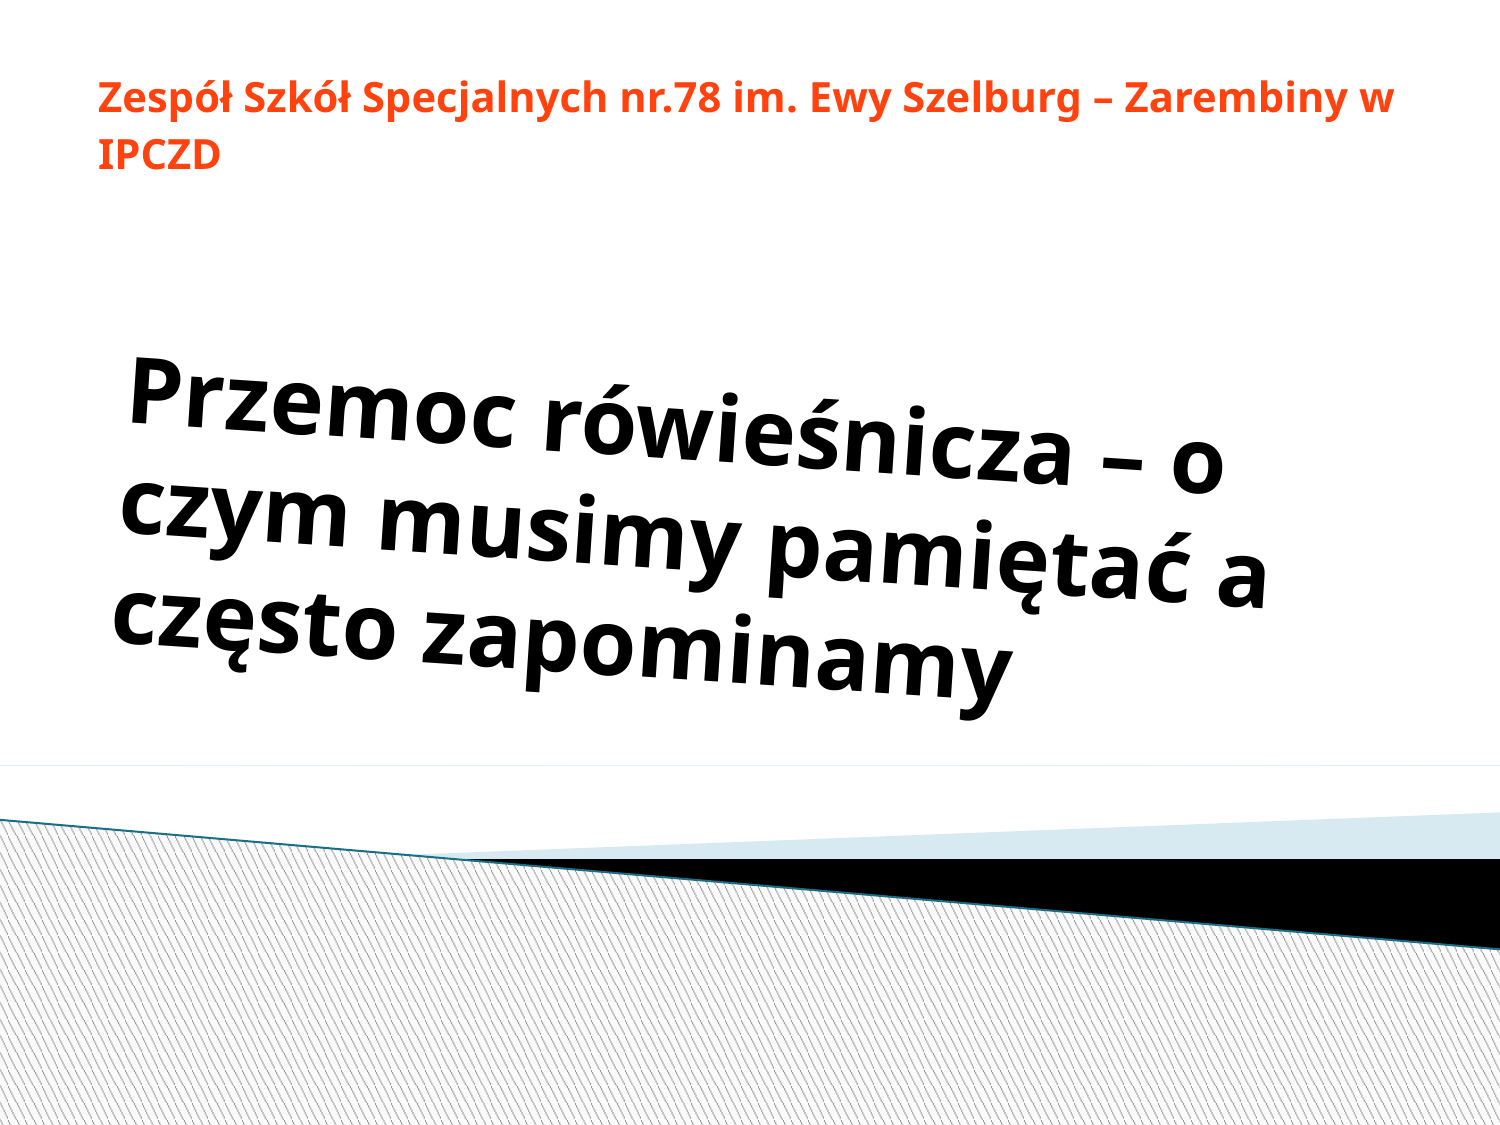

Zespół Szkół Specjalnych nr.78 im. Ewy Szelburg – Zarembiny w IPCZD
# Przemoc rówieśnicza – o czym musimy pamiętać a często zapominamy